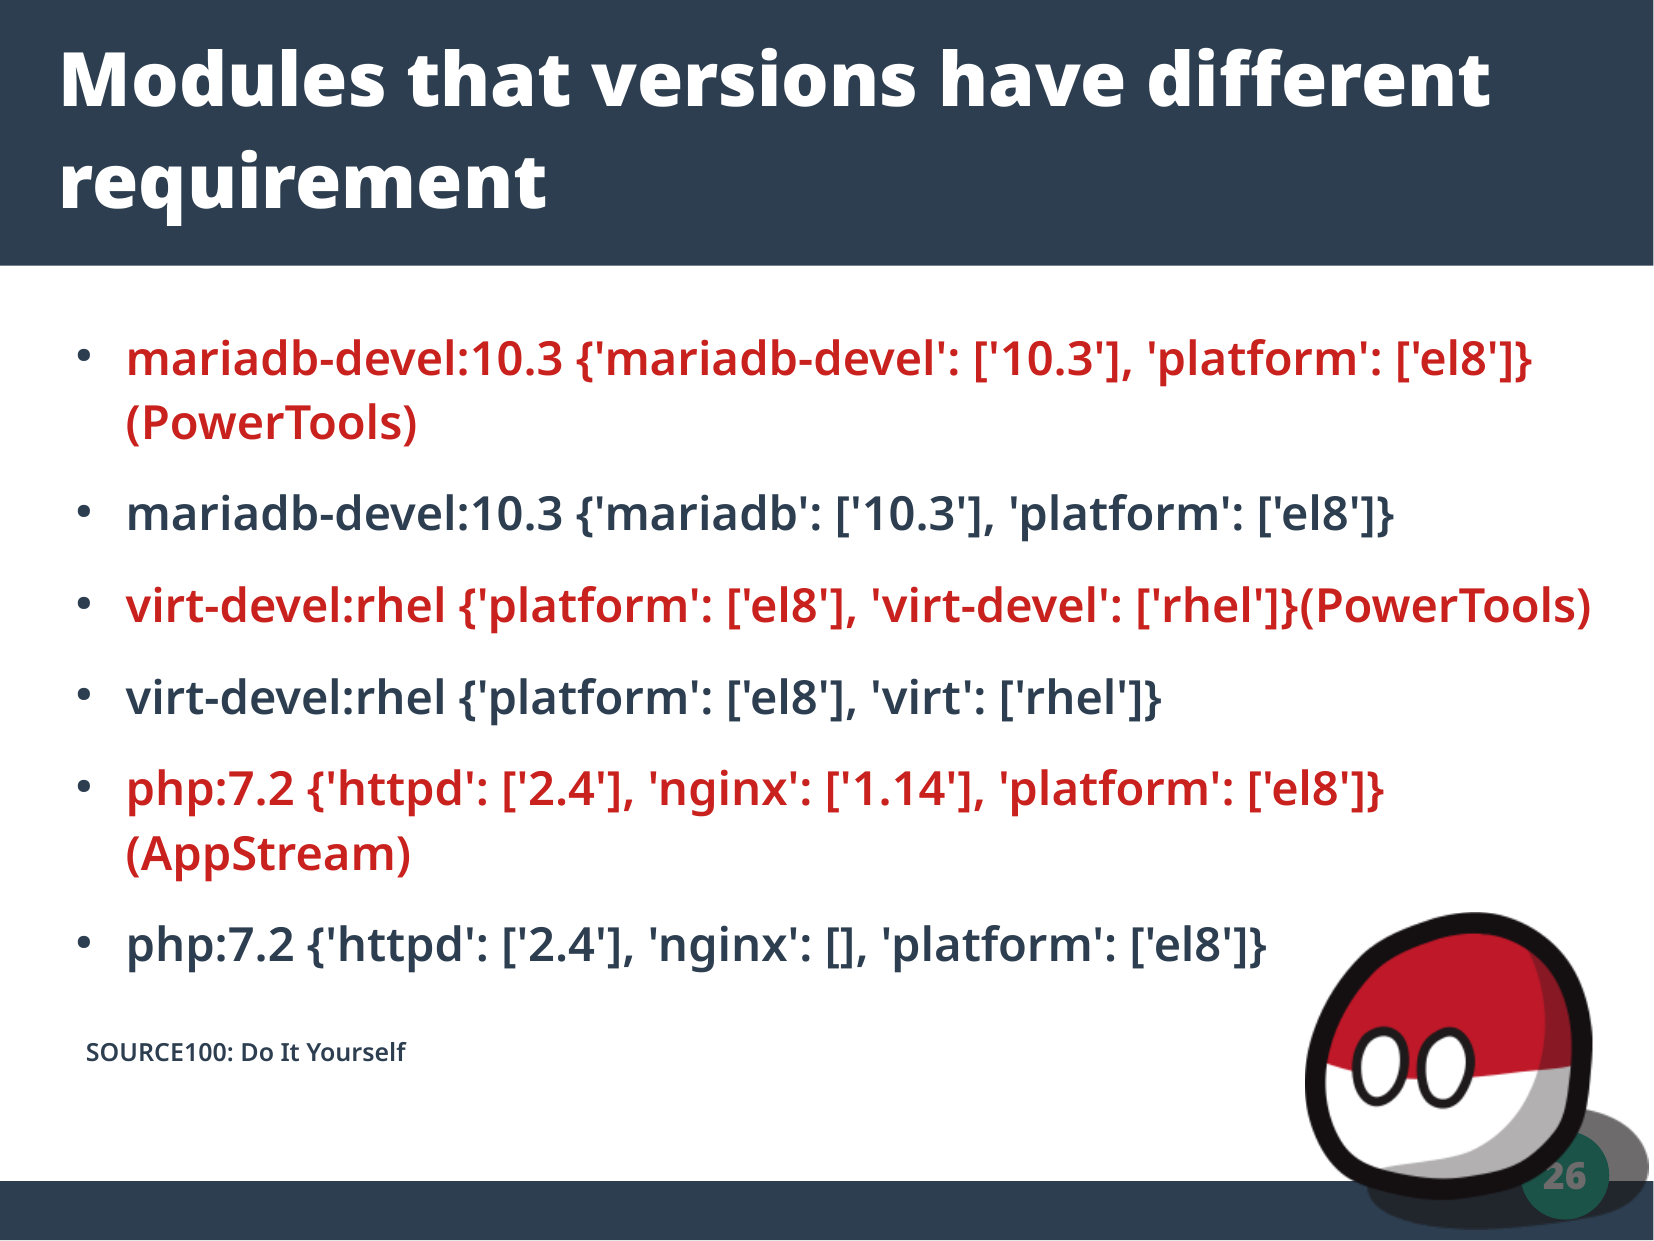

# Modules that versions have different requirement
mariadb-devel:10.3 {'mariadb-devel': ['10.3'], 'platform': ['el8']} (PowerTools)
mariadb-devel:10.3 {'mariadb': ['10.3'], 'platform': ['el8']}
virt-devel:rhel {'platform': ['el8'], 'virt-devel': ['rhel']}(PowerTools)
virt-devel:rhel {'platform': ['el8'], 'virt': ['rhel']}
php:7.2 {'httpd': ['2.4'], 'nginx': ['1.14'], 'platform': ['el8']}(AppStream)
php:7.2 {'httpd': ['2.4'], 'nginx': [], 'platform': ['el8']}
SOURCE100: Do It Yourself
26